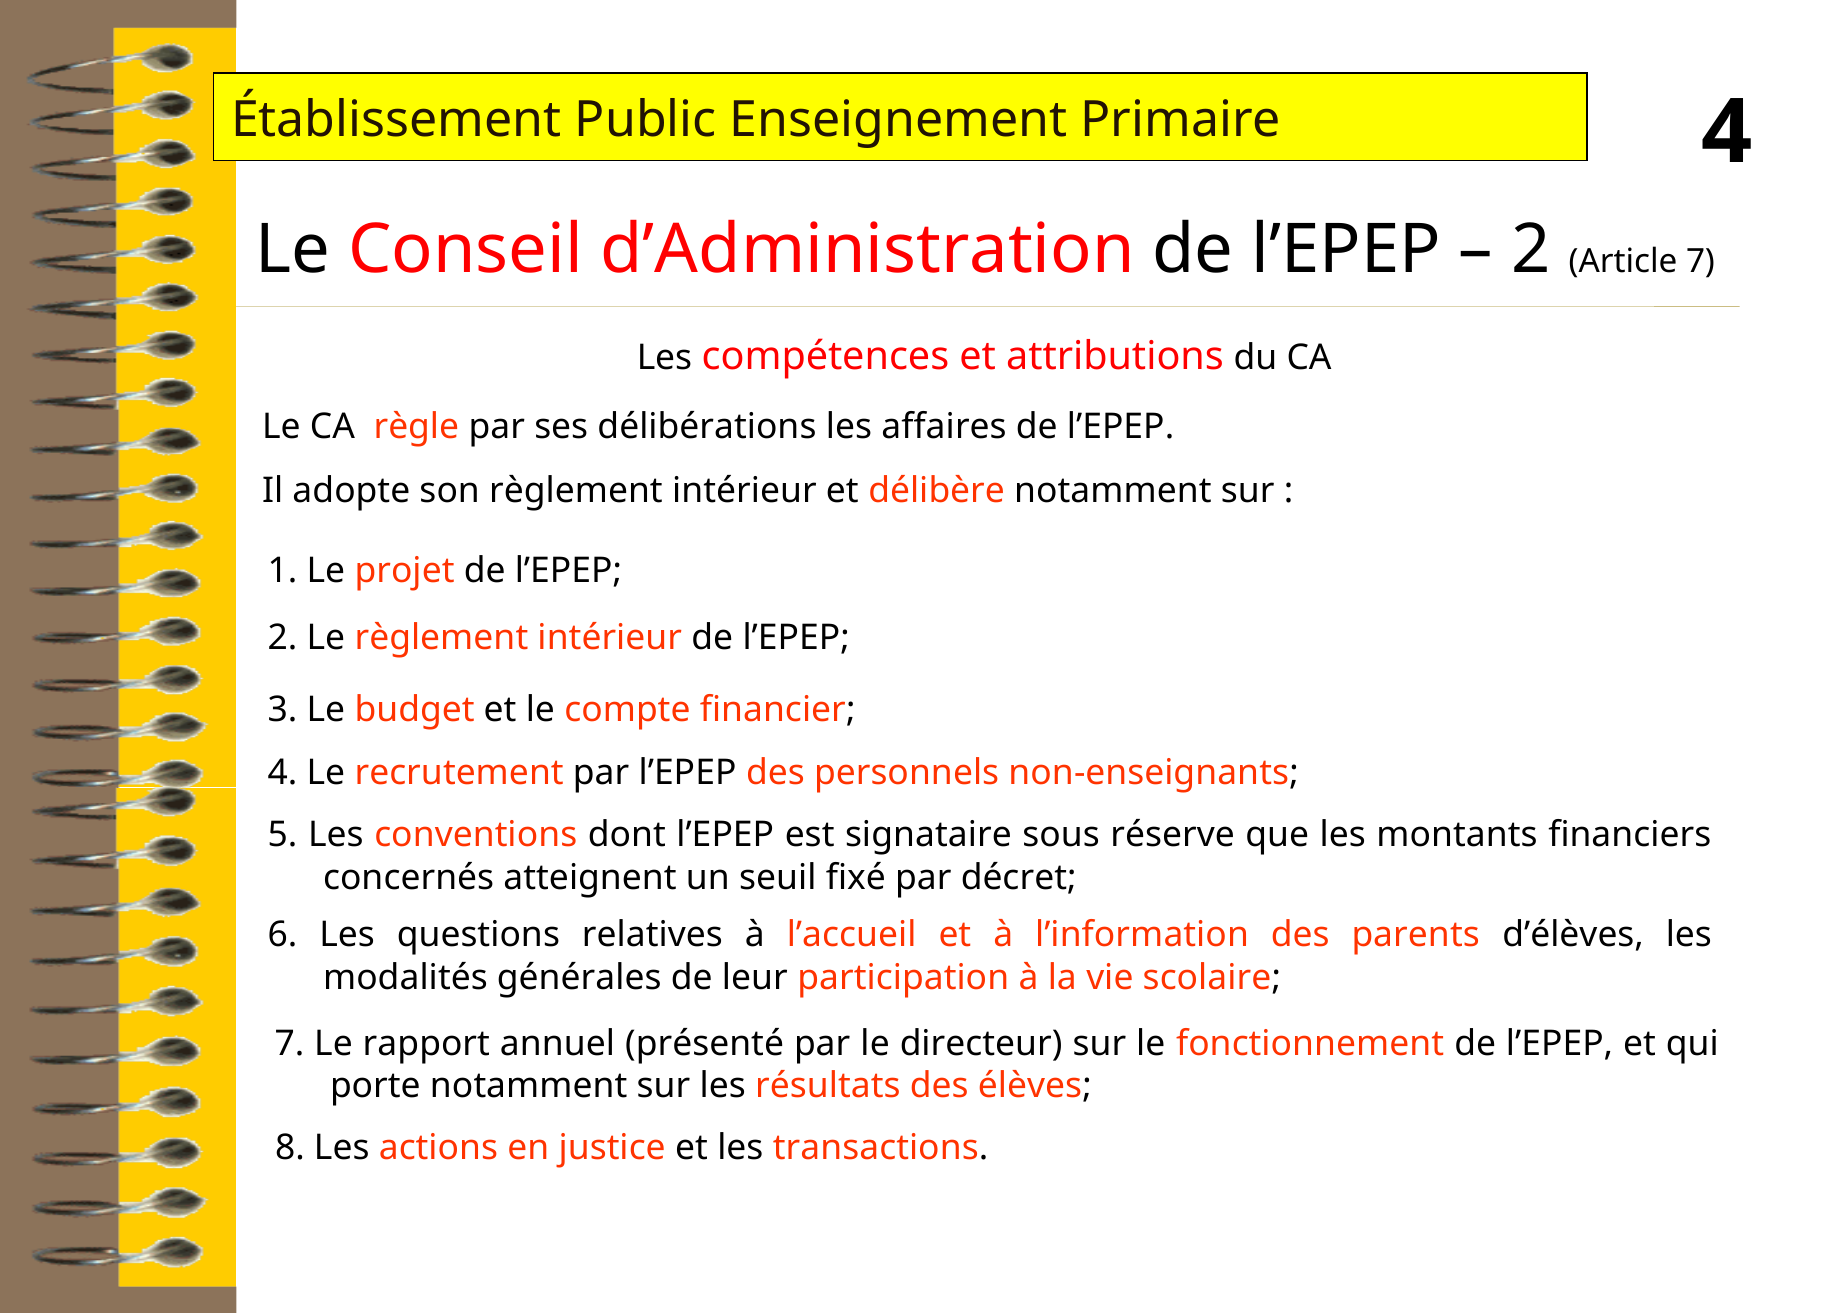

4
# Établissement Public Enseignement Primaire
Le Conseil d’Administration de l’EPEP – 2 (Article 7)‏
Les compétences et attributions du CA
Le CA règle par ses délibérations les affaires de l’EPEP.
Il adopte son règlement intérieur et délibère notamment sur :
1. Le projet de l’EPEP;
2. Le règlement intérieur de l’EPEP;
3. Le budget et le compte financier;
4. Le recrutement par l’EPEP des personnels non-enseignants;
5. Les conventions dont l’EPEP est signataire sous réserve que les montants financiers concernés atteignent un seuil fixé par décret;
6. Les questions relatives à l’accueil et à l’information des parents d’élèves, les modalités générales de leur participation à la vie scolaire;
7. Le rapport annuel (présenté par le directeur) sur le fonctionnement de l’EPEP, et qui porte notamment sur les résultats des élèves;
8. Les actions en justice et les transactions.